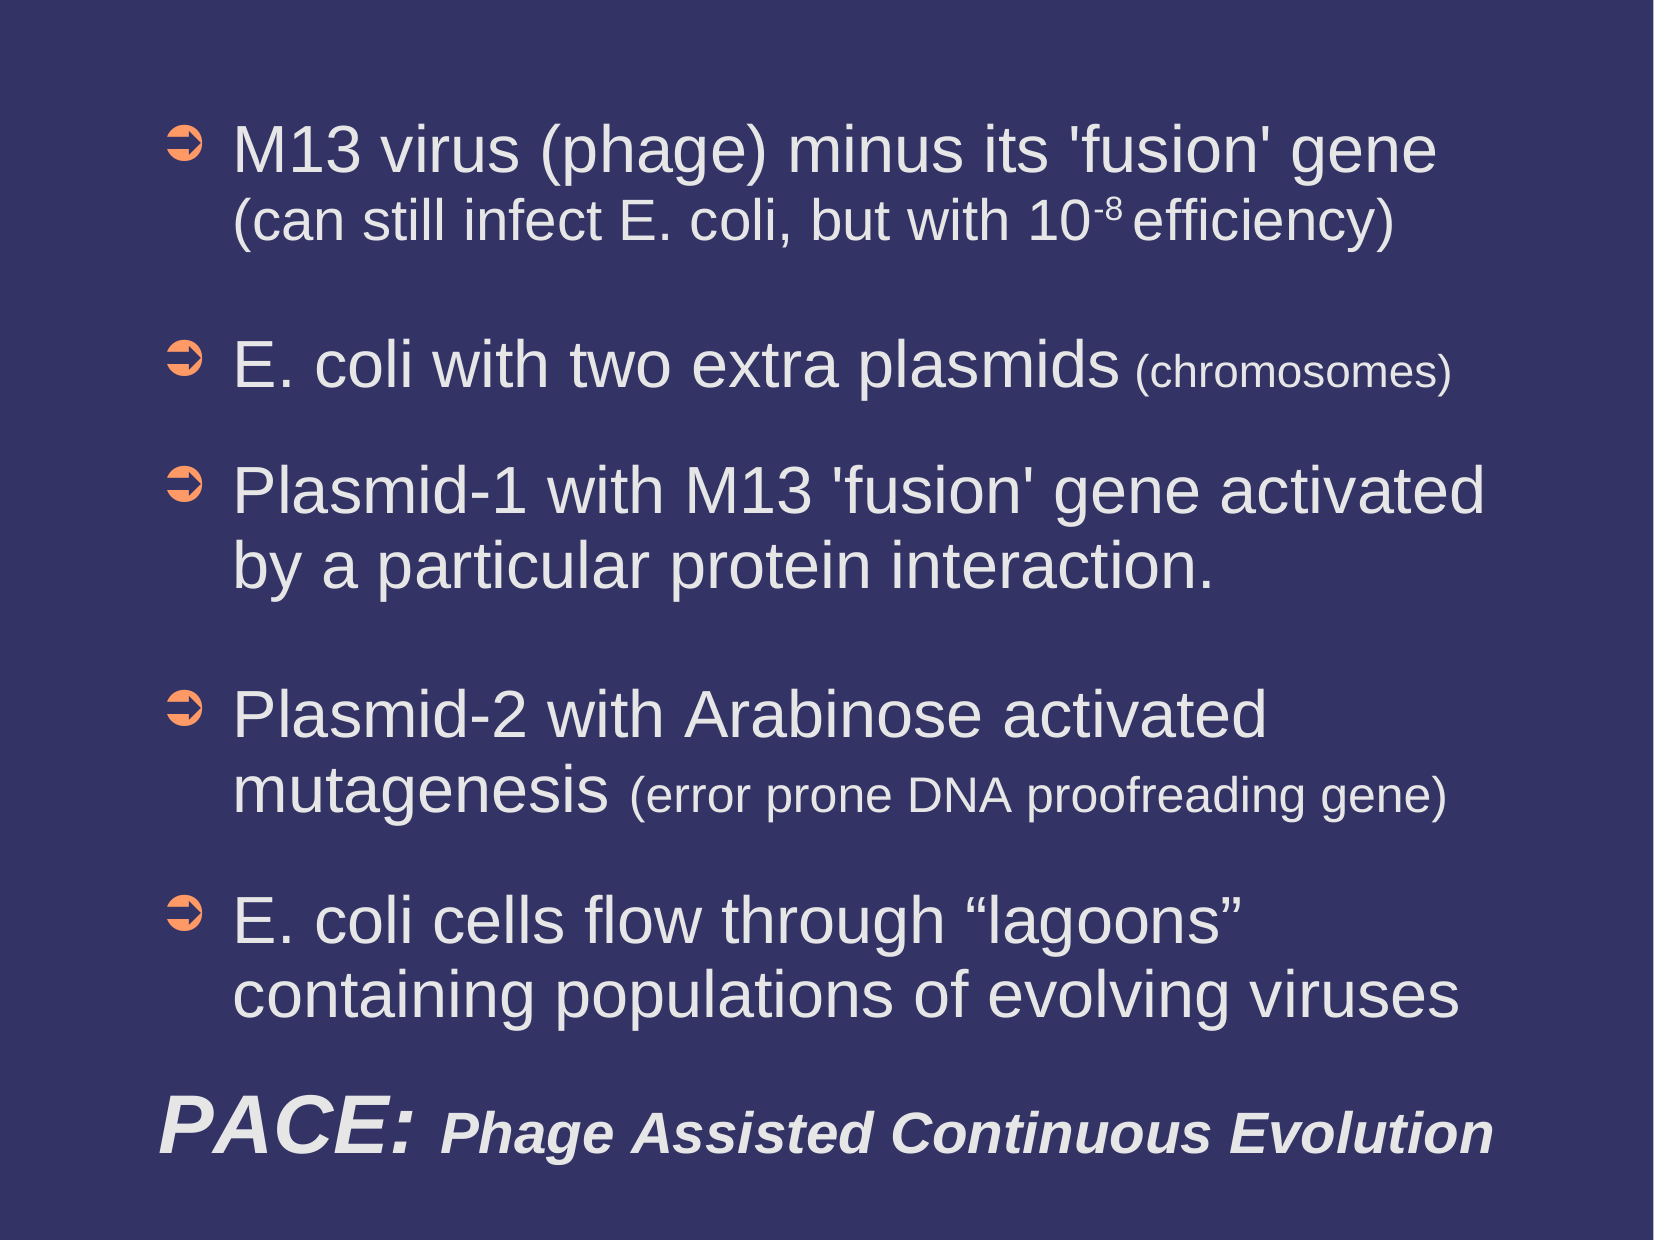

M13 virus (phage) minus its 'fusion' gene
(can still infect E. coli, but with 10-8 efficiency)
E. coli with two extra plasmids (chromosomes)
Plasmid-1 with M13 'fusion' gene activated by a particular protein interaction.
Plasmid-2 with Arabinose activated mutagenesis (error prone DNA proofreading gene)
E. coli cells flow through “lagoons”
containing populations of evolving viruses
# PACE: Phage Assisted Continuous Evolution